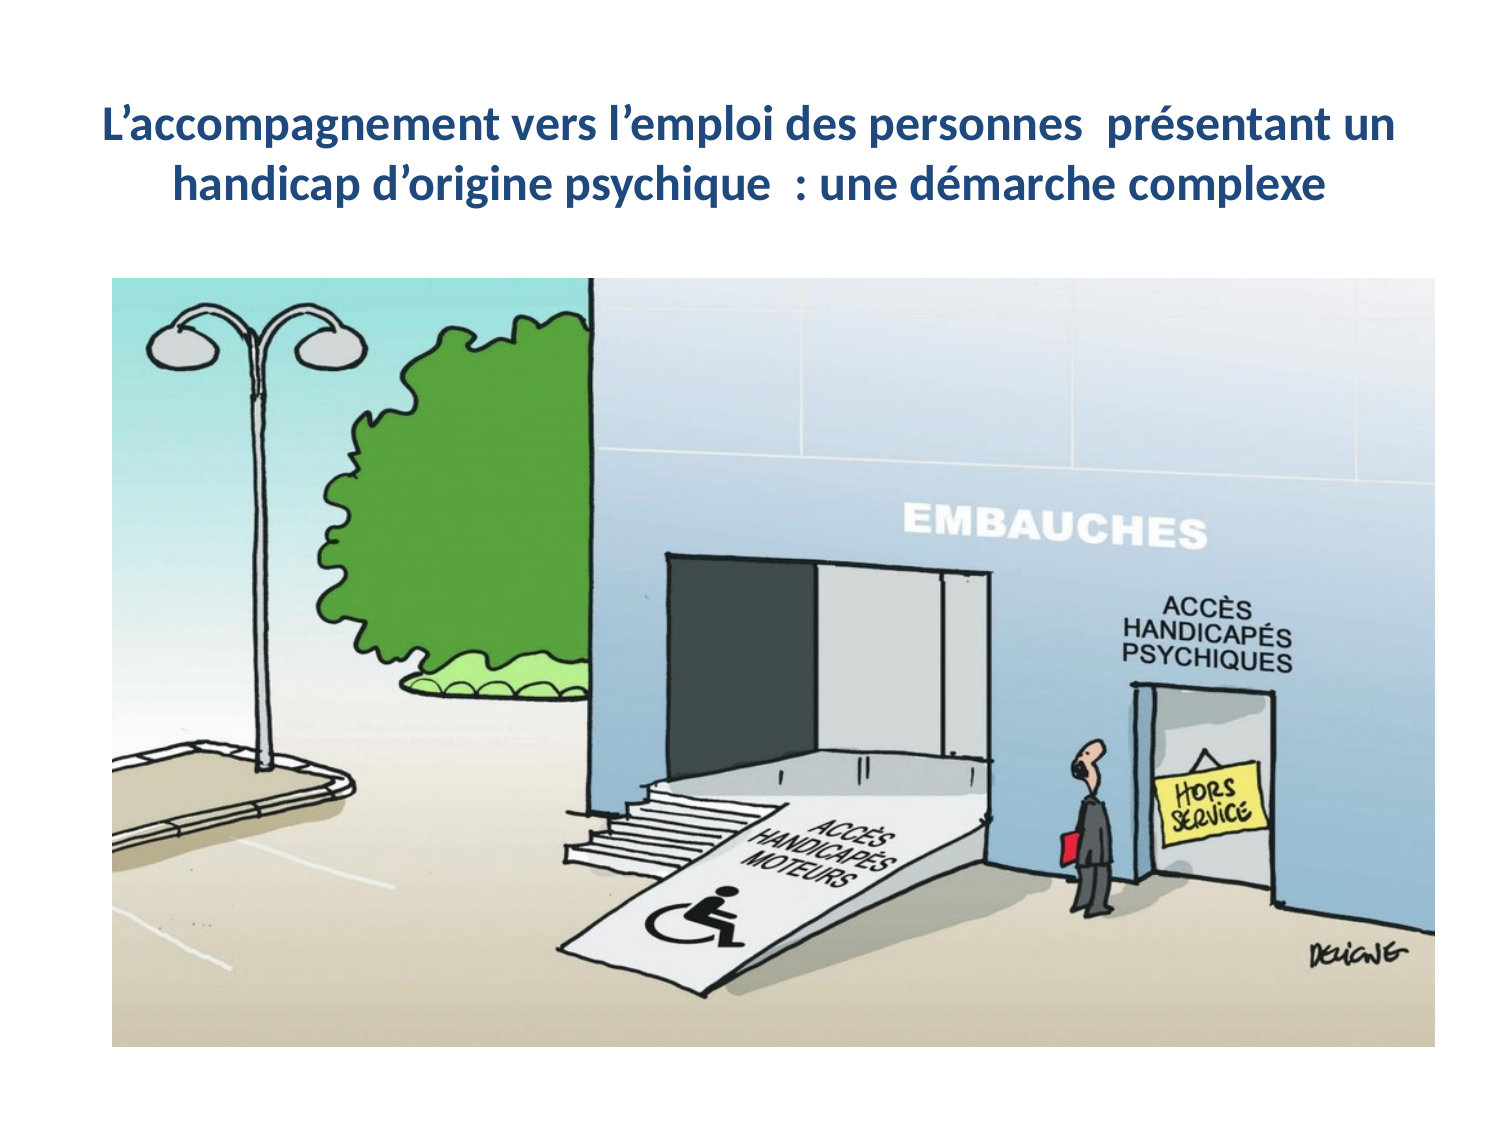

# L’accompagnement vers l’emploi des personnes présentant un handicap d’origine psychique : une démarche complexe